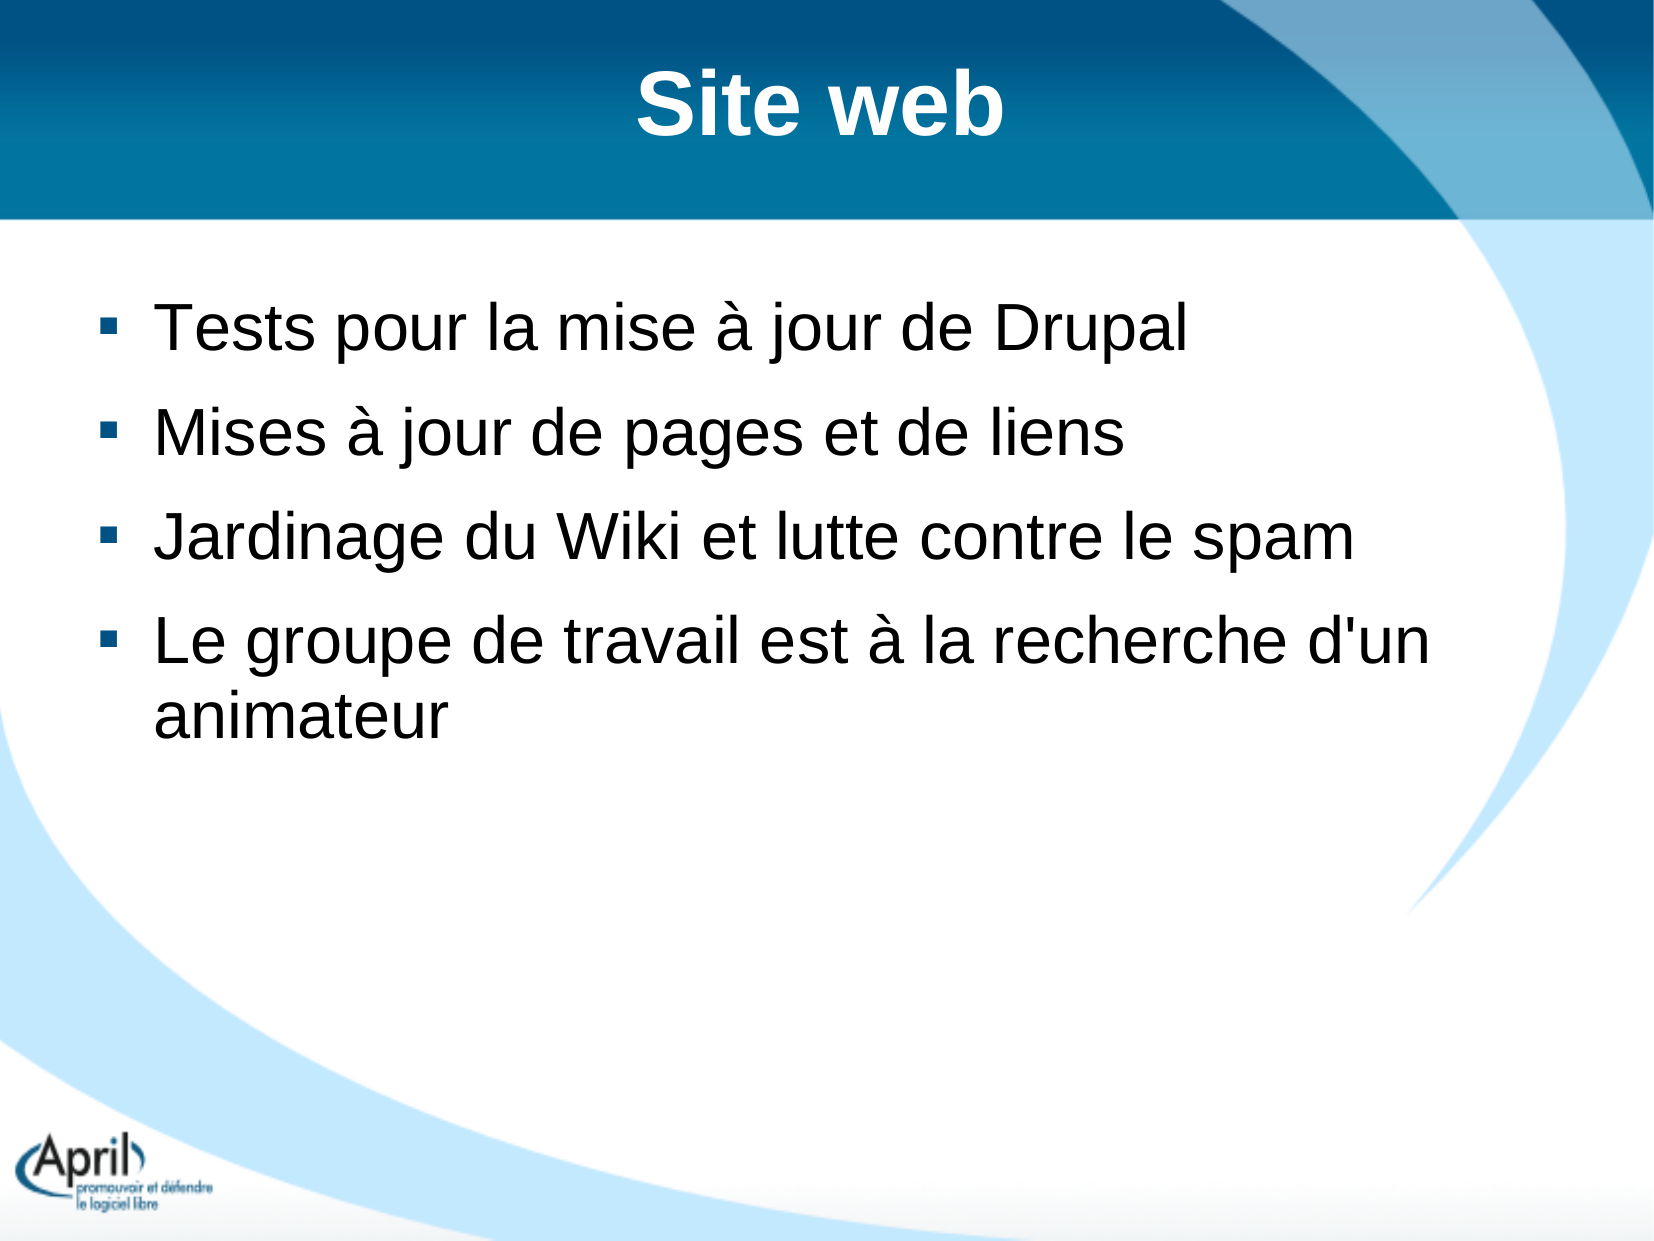

# Site web
Tests pour la mise à jour de Drupal
Mises à jour de pages et de liens
Jardinage du Wiki et lutte contre le spam
Le groupe de travail est à la recherche d'un animateur